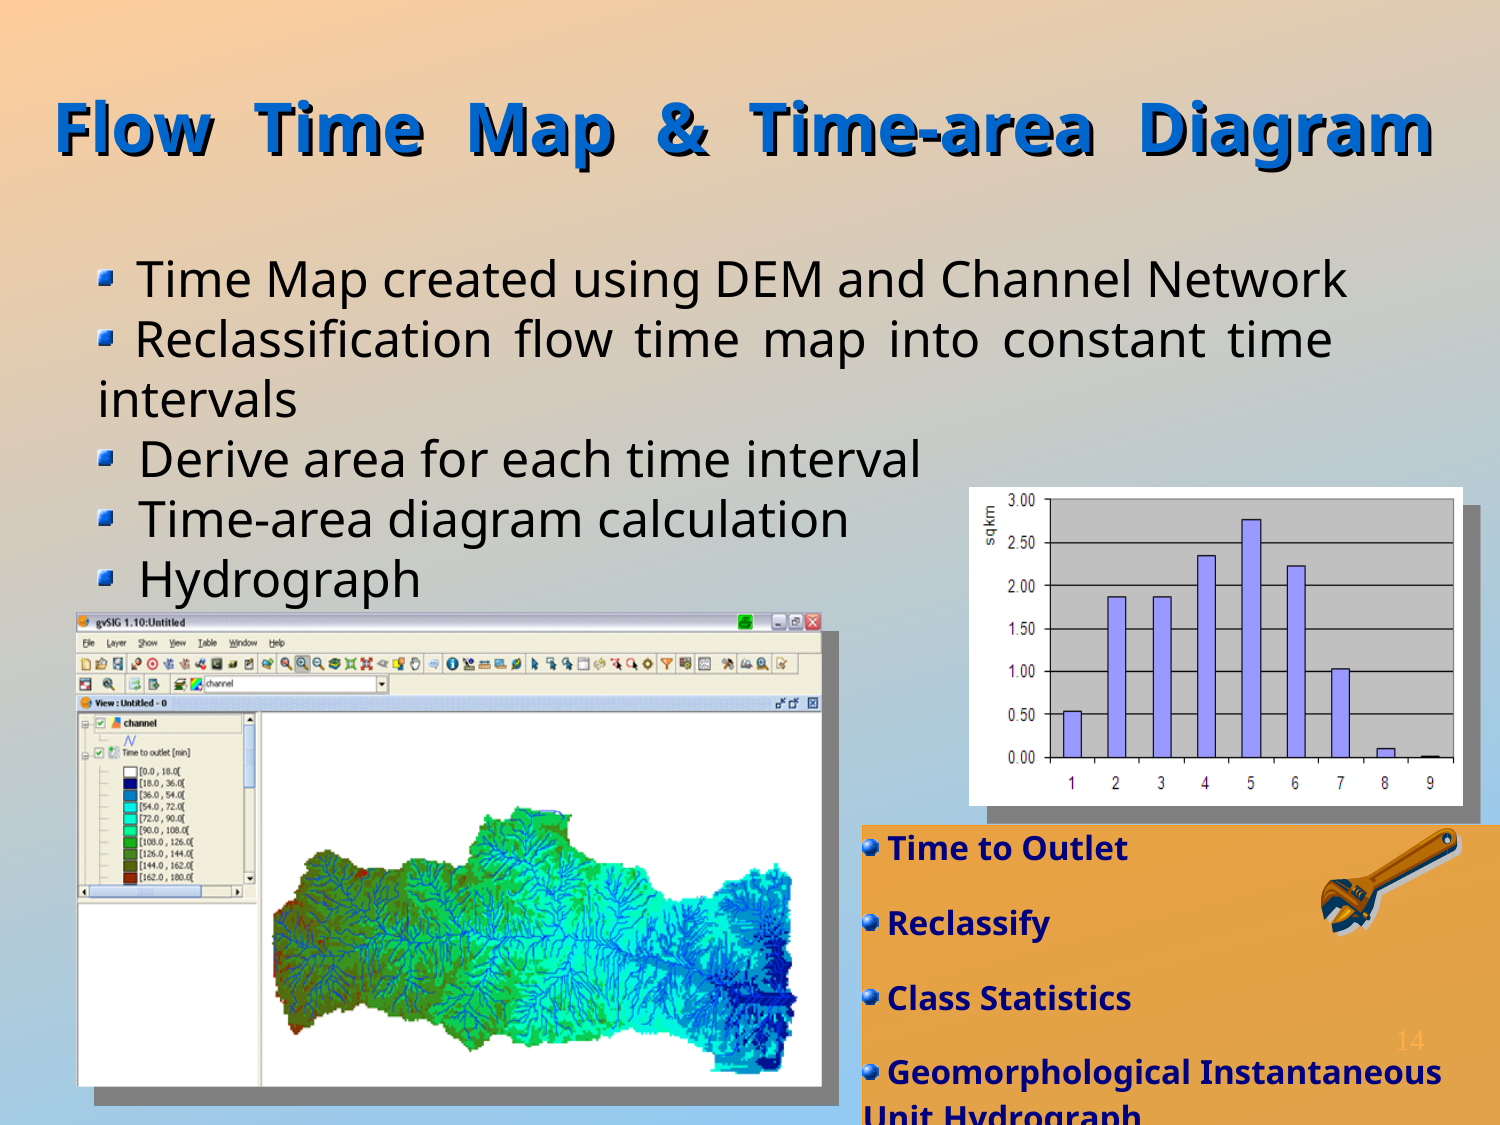

# Flow Time Map & Time-area Diagram
 Time Map created using DEM and Channel Network
 Reclassification flow time map into constant time 	intervals
 Derive area for each time interval
 Time-area diagram calculation
 Hydrograph
 Time to Outlet
 Reclassify
 Class Statistics
 Geomorphological Instantaneous Unit Hydrograph
14